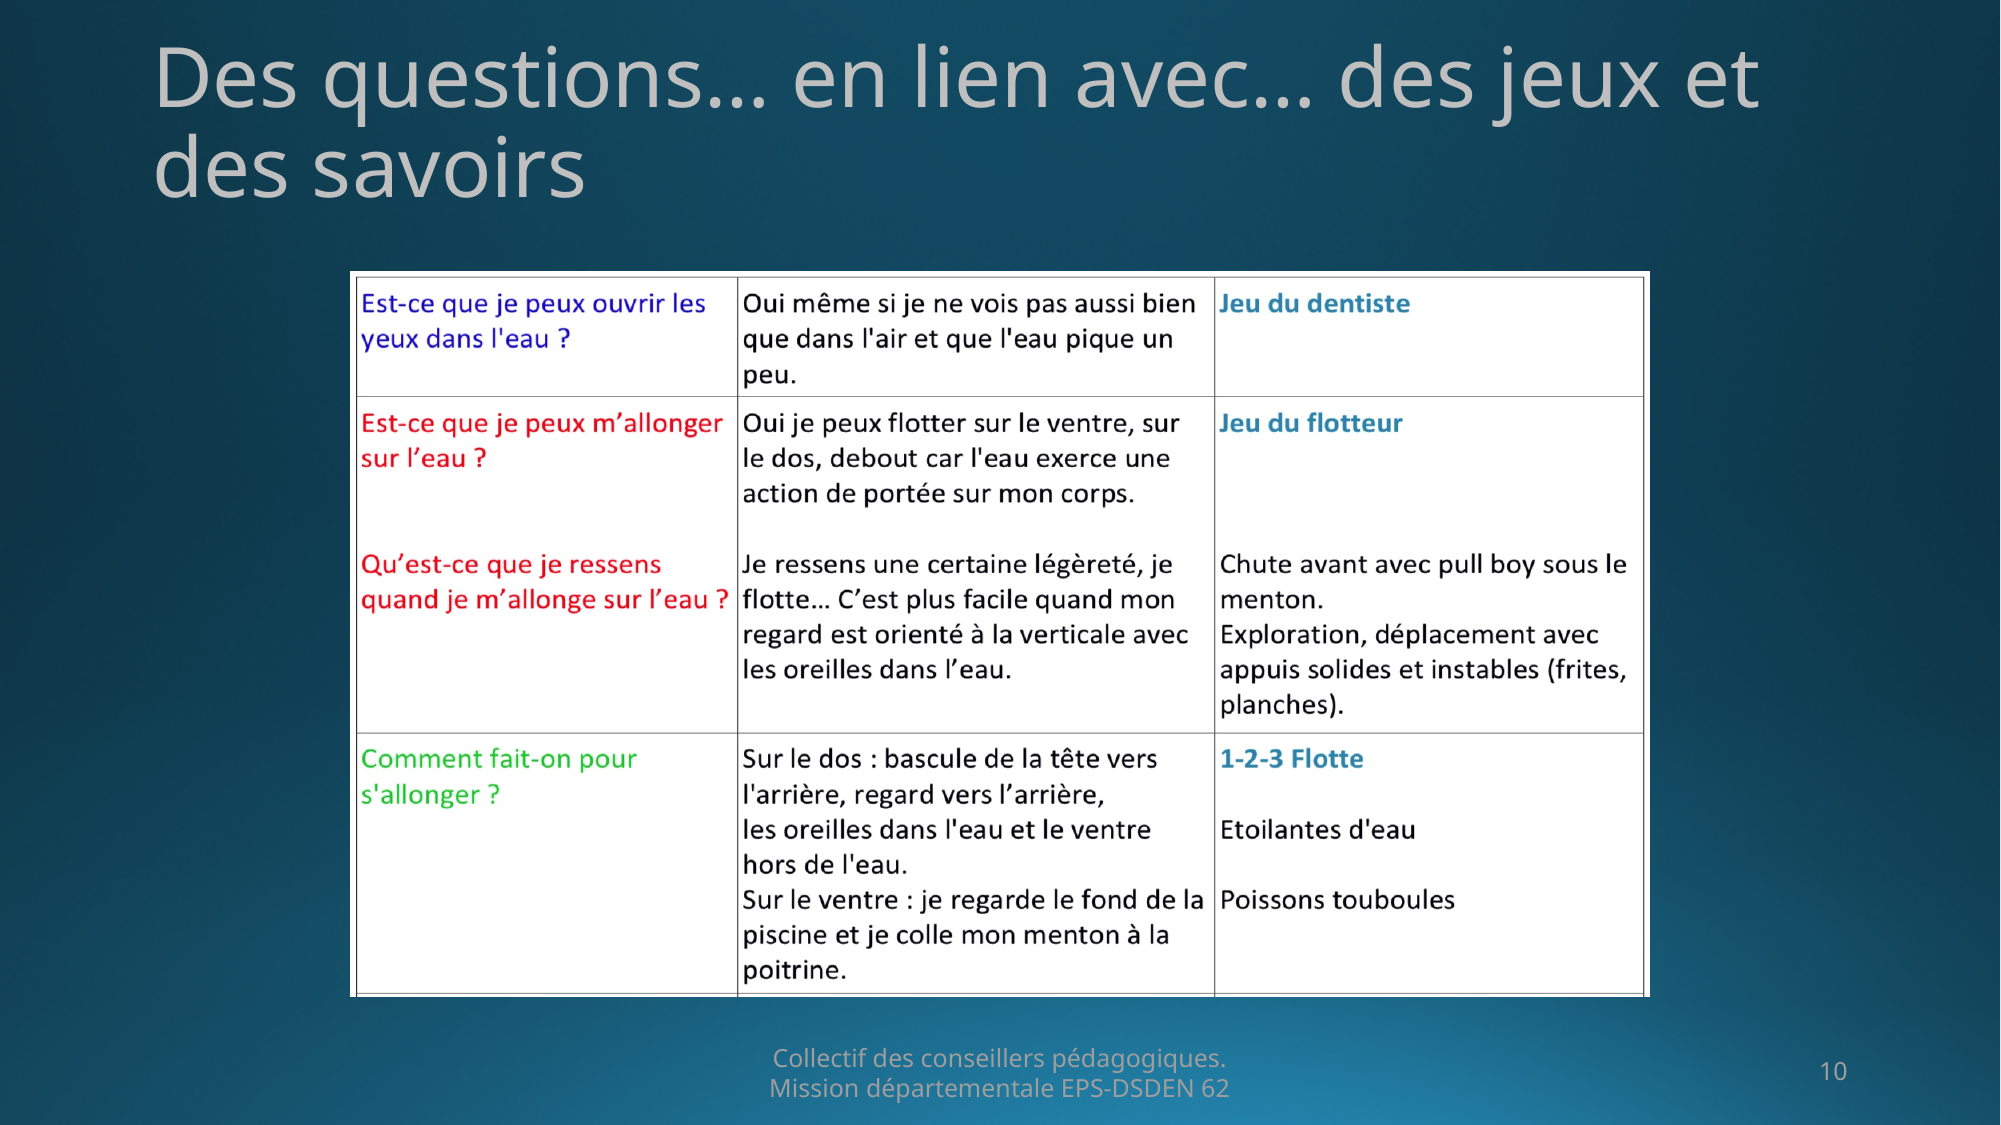

Des questions… en lien avec… des jeux et des savoirs
Collectif des conseillers pédagogiques.
Mission départementale EPS-DSDEN 62